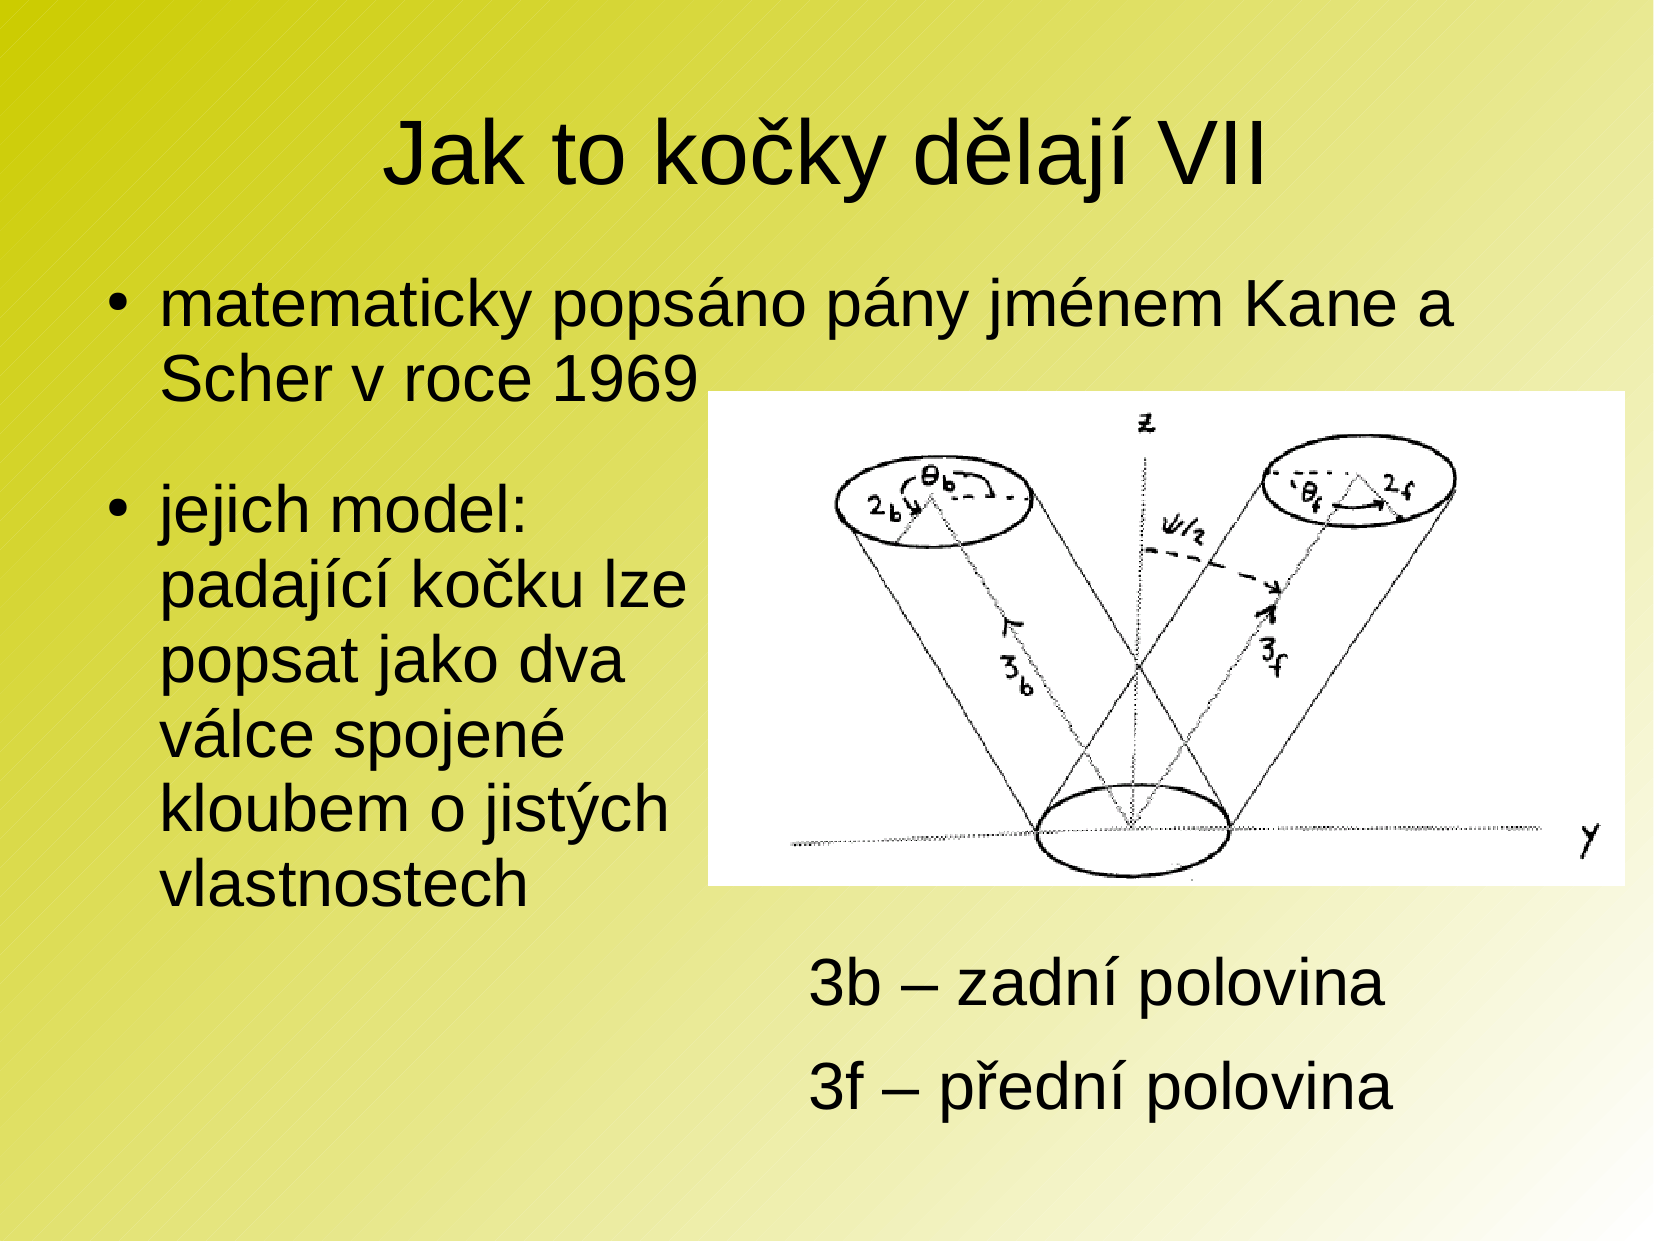

# Jak to kočky dělají VII
matematicky popsáno pány jménem Kane a Scher v roce 1969
jejich model: padající kočku lze popsat jako dva válce spojené kloubem o jistých vlastnostech
3b – zadní polovina
3f – přední polovina